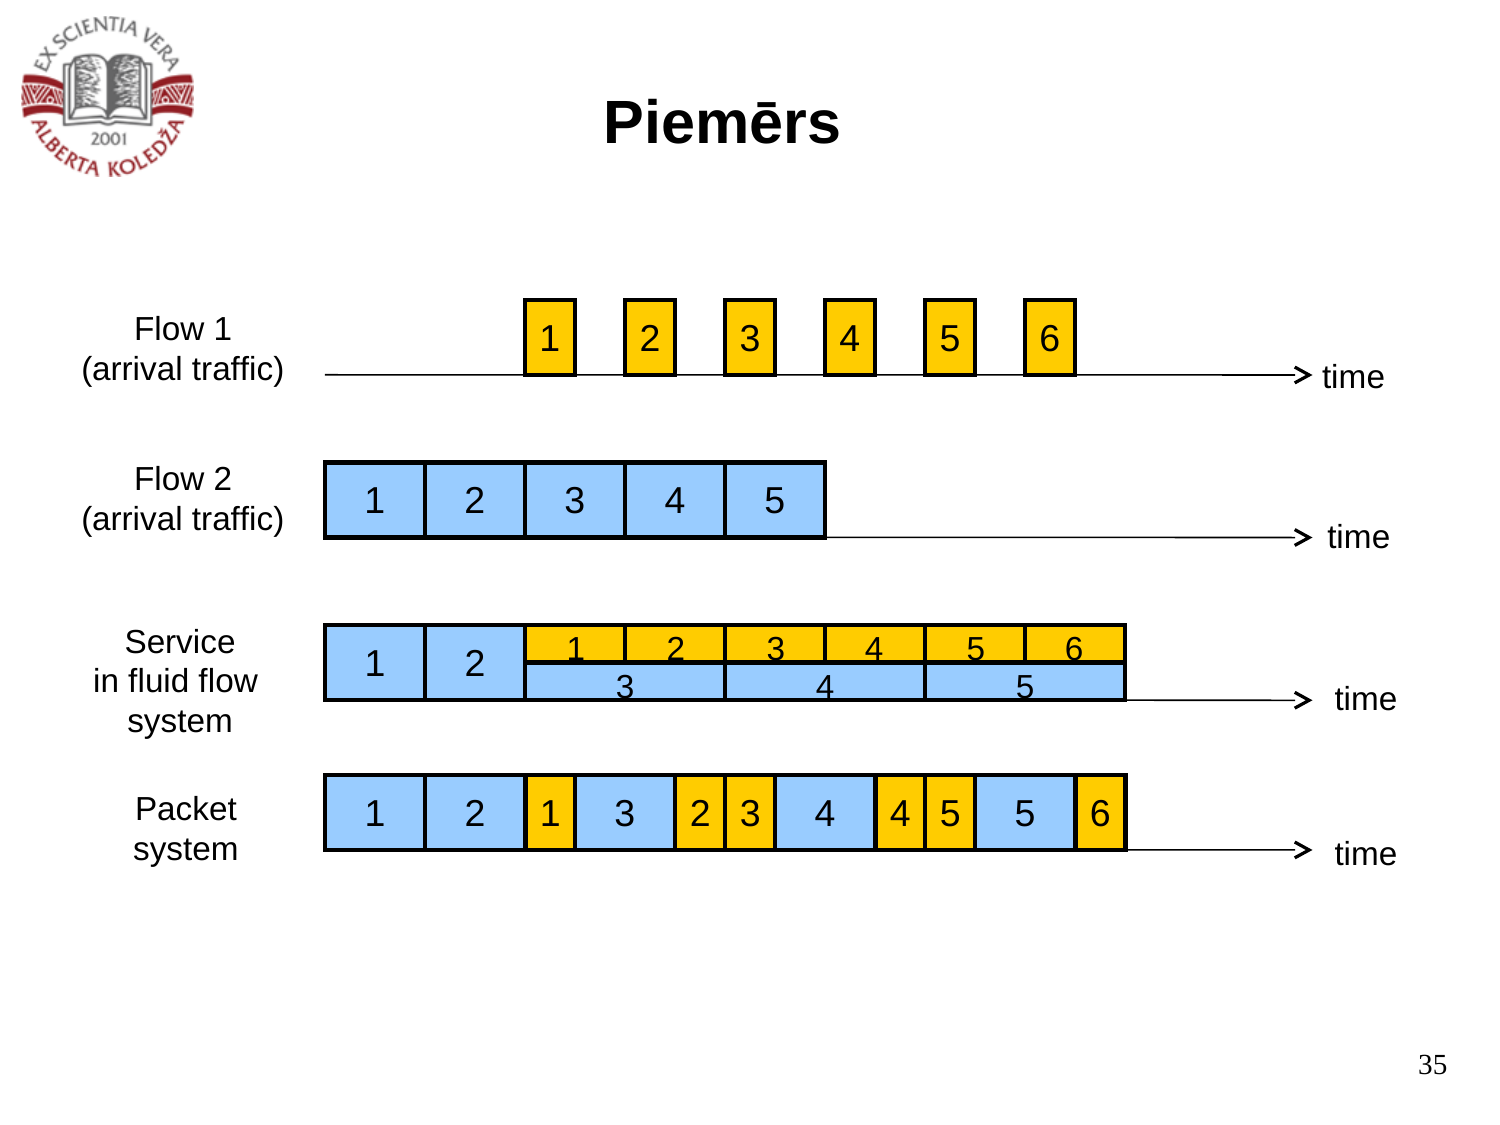

# Piemērs
Flow 1
(arrival traffic)
1
2
3
4
5
6
time
Flow 2
(arrival traffic)
1
2
3
4
5
time
Service
in fluid flow
system
1
2
3
4
5
6
1
2
3
4
5
time
Packet
system
1
2
1
3
2
3
4
4
5
5
6
time